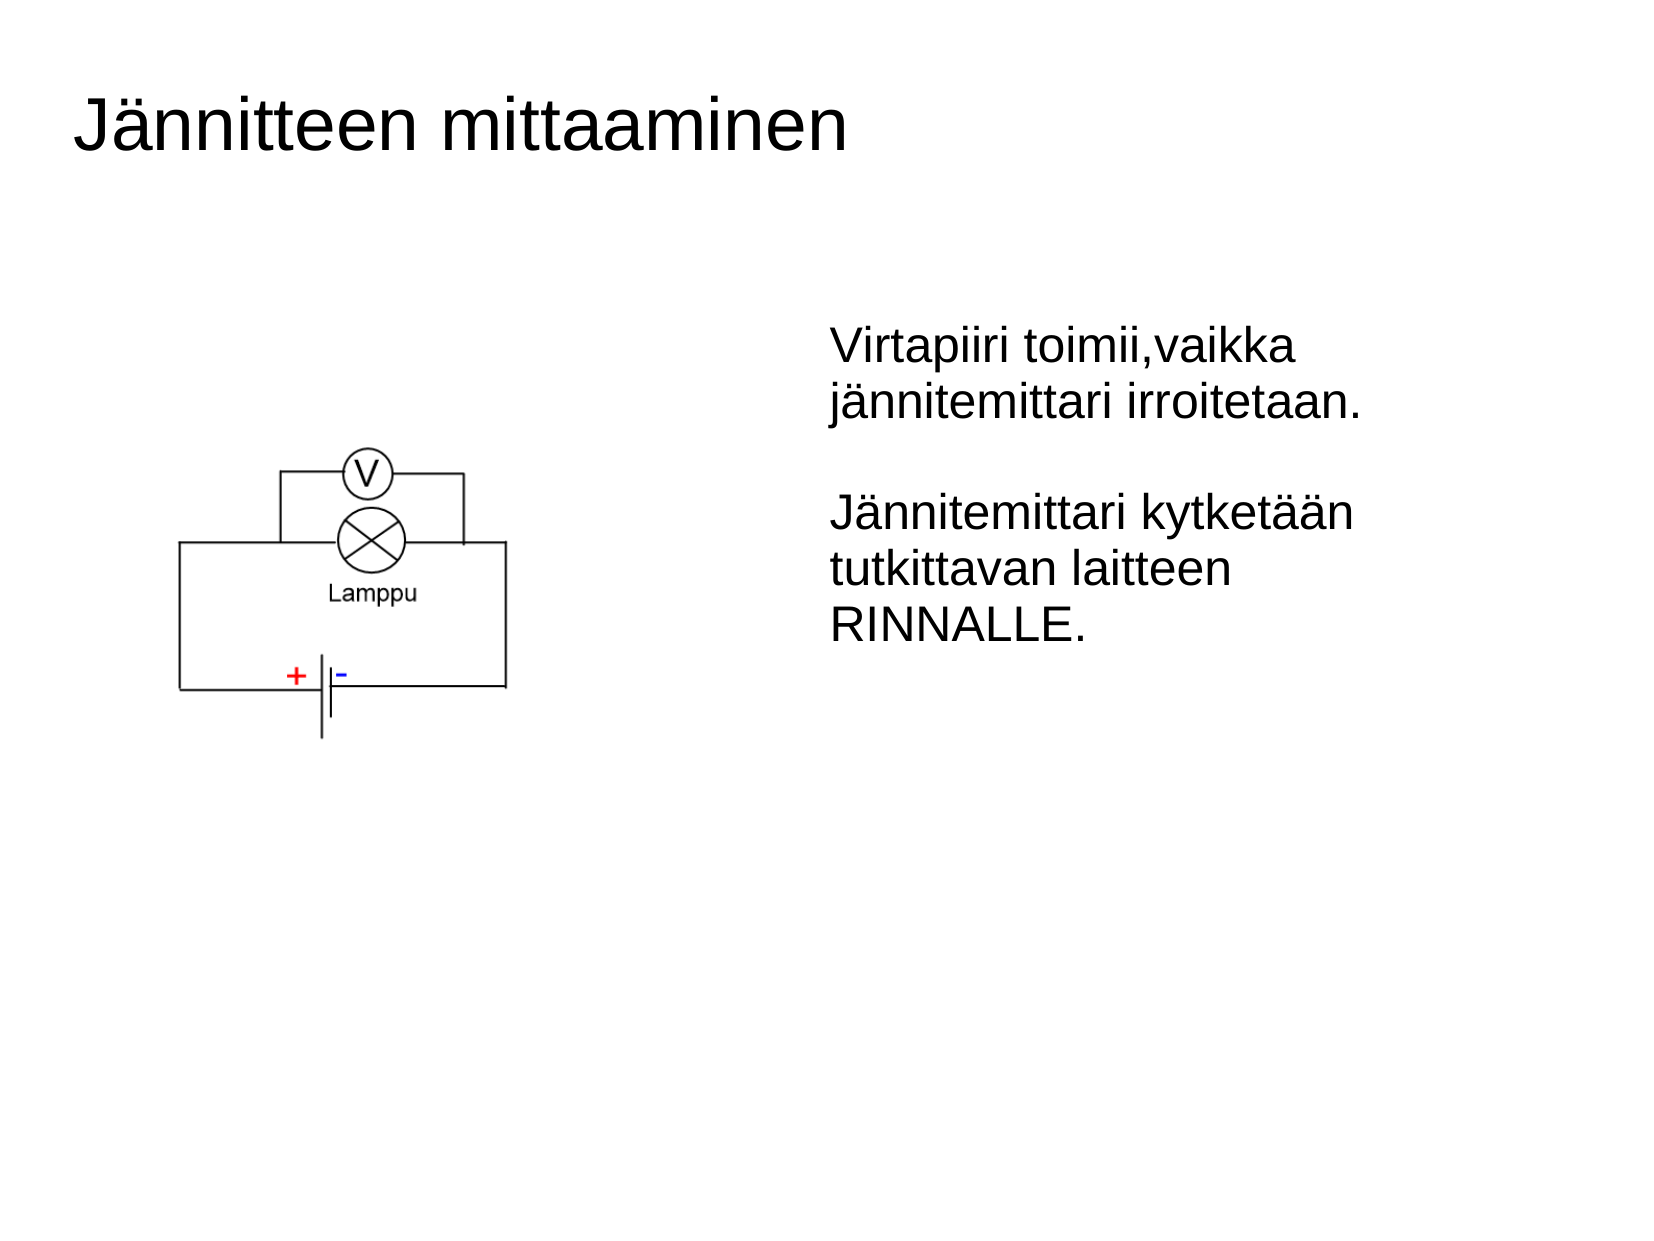

Jännitteen mittaaminen
Virtapiiri toimii,vaikka jännitemittari irroitetaan.
Jännitemittari kytketään tutkittavan laitteen RINNALLE.